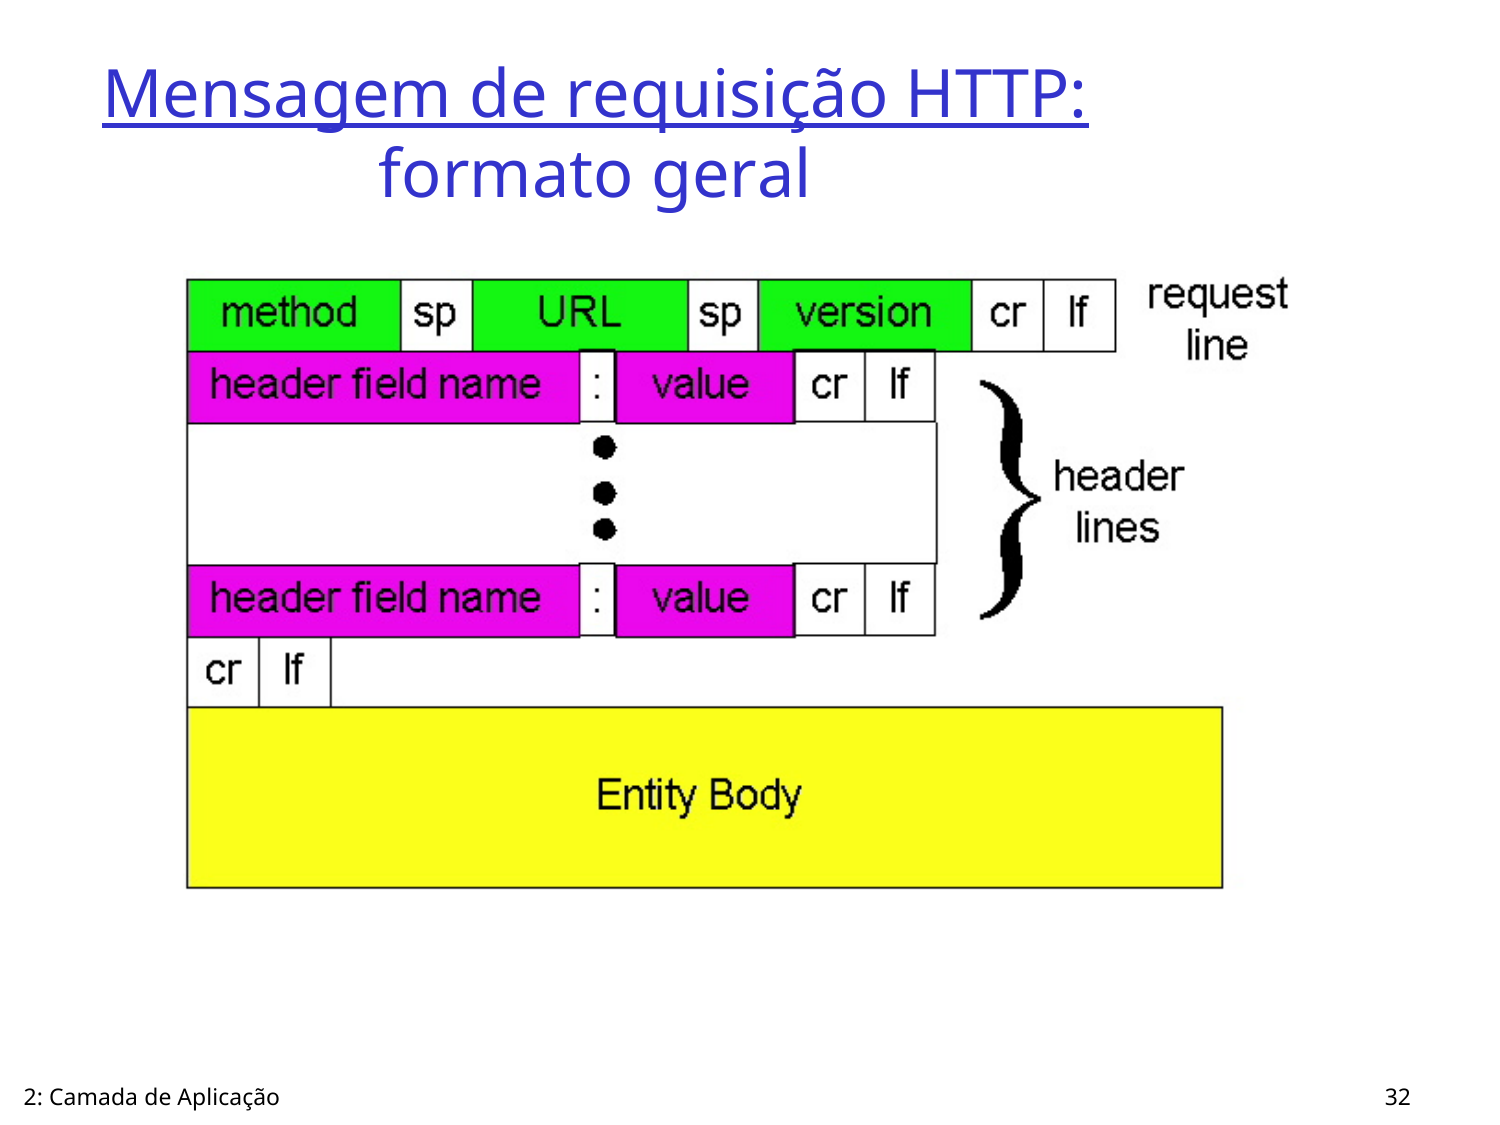

# Mensagem de requisição HTTP: formato geral
32